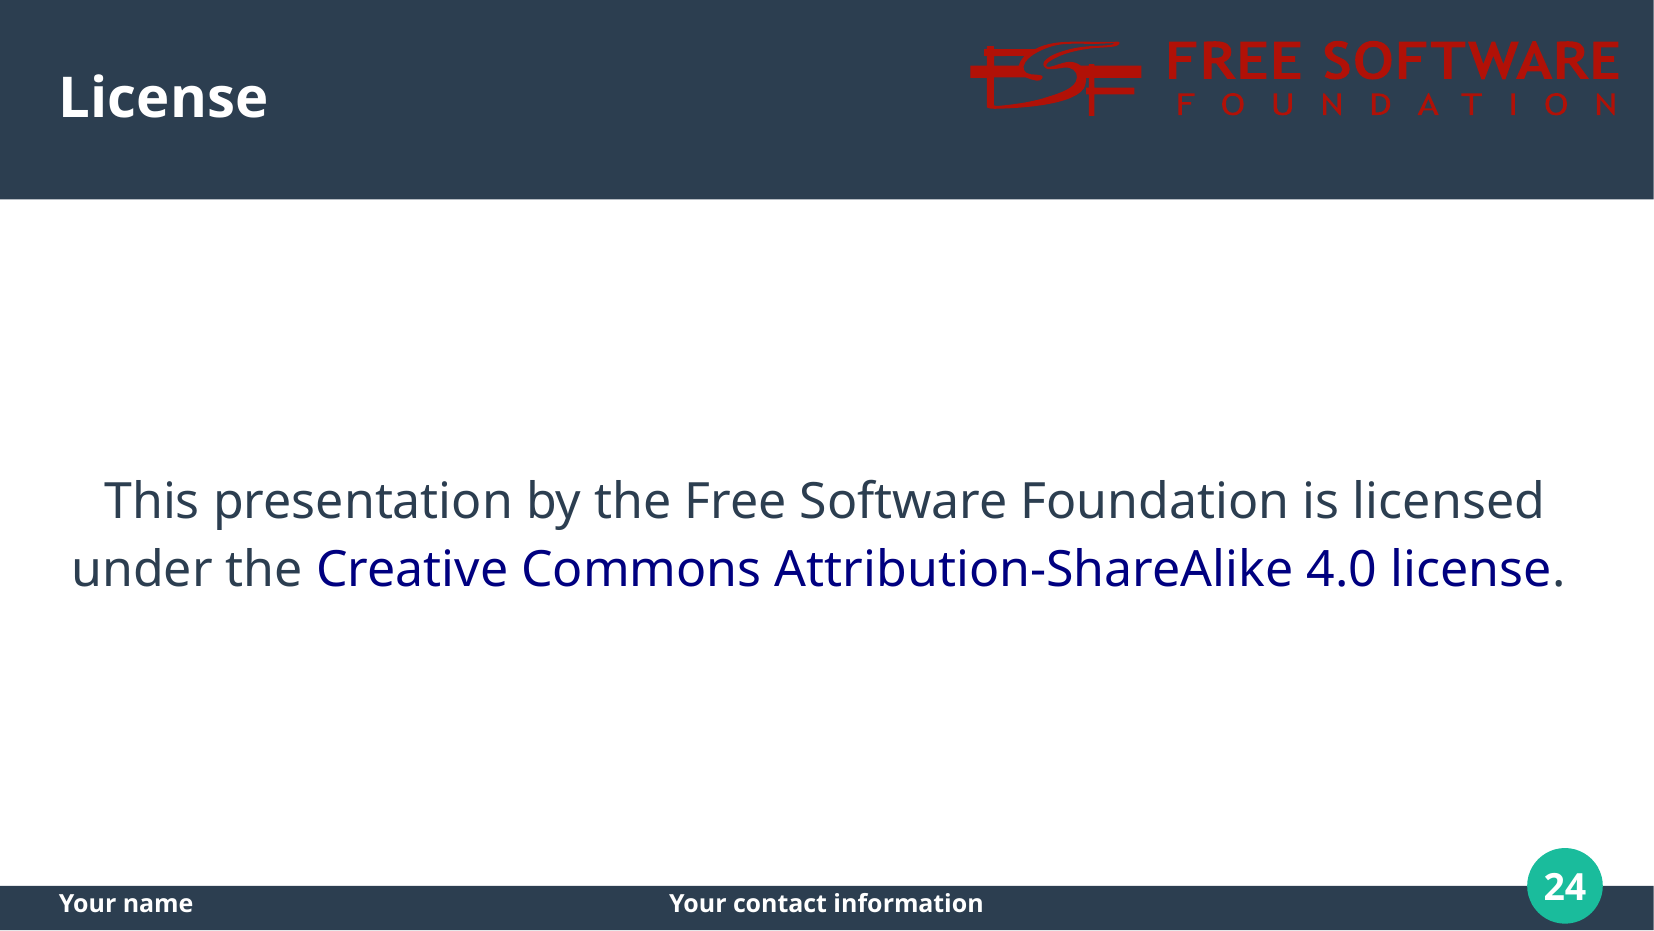

# License
This presentation by the Free Software Foundation is licensed under the Creative Commons Attribution-ShareAlike 4.0 license.
Your name
Your contact information